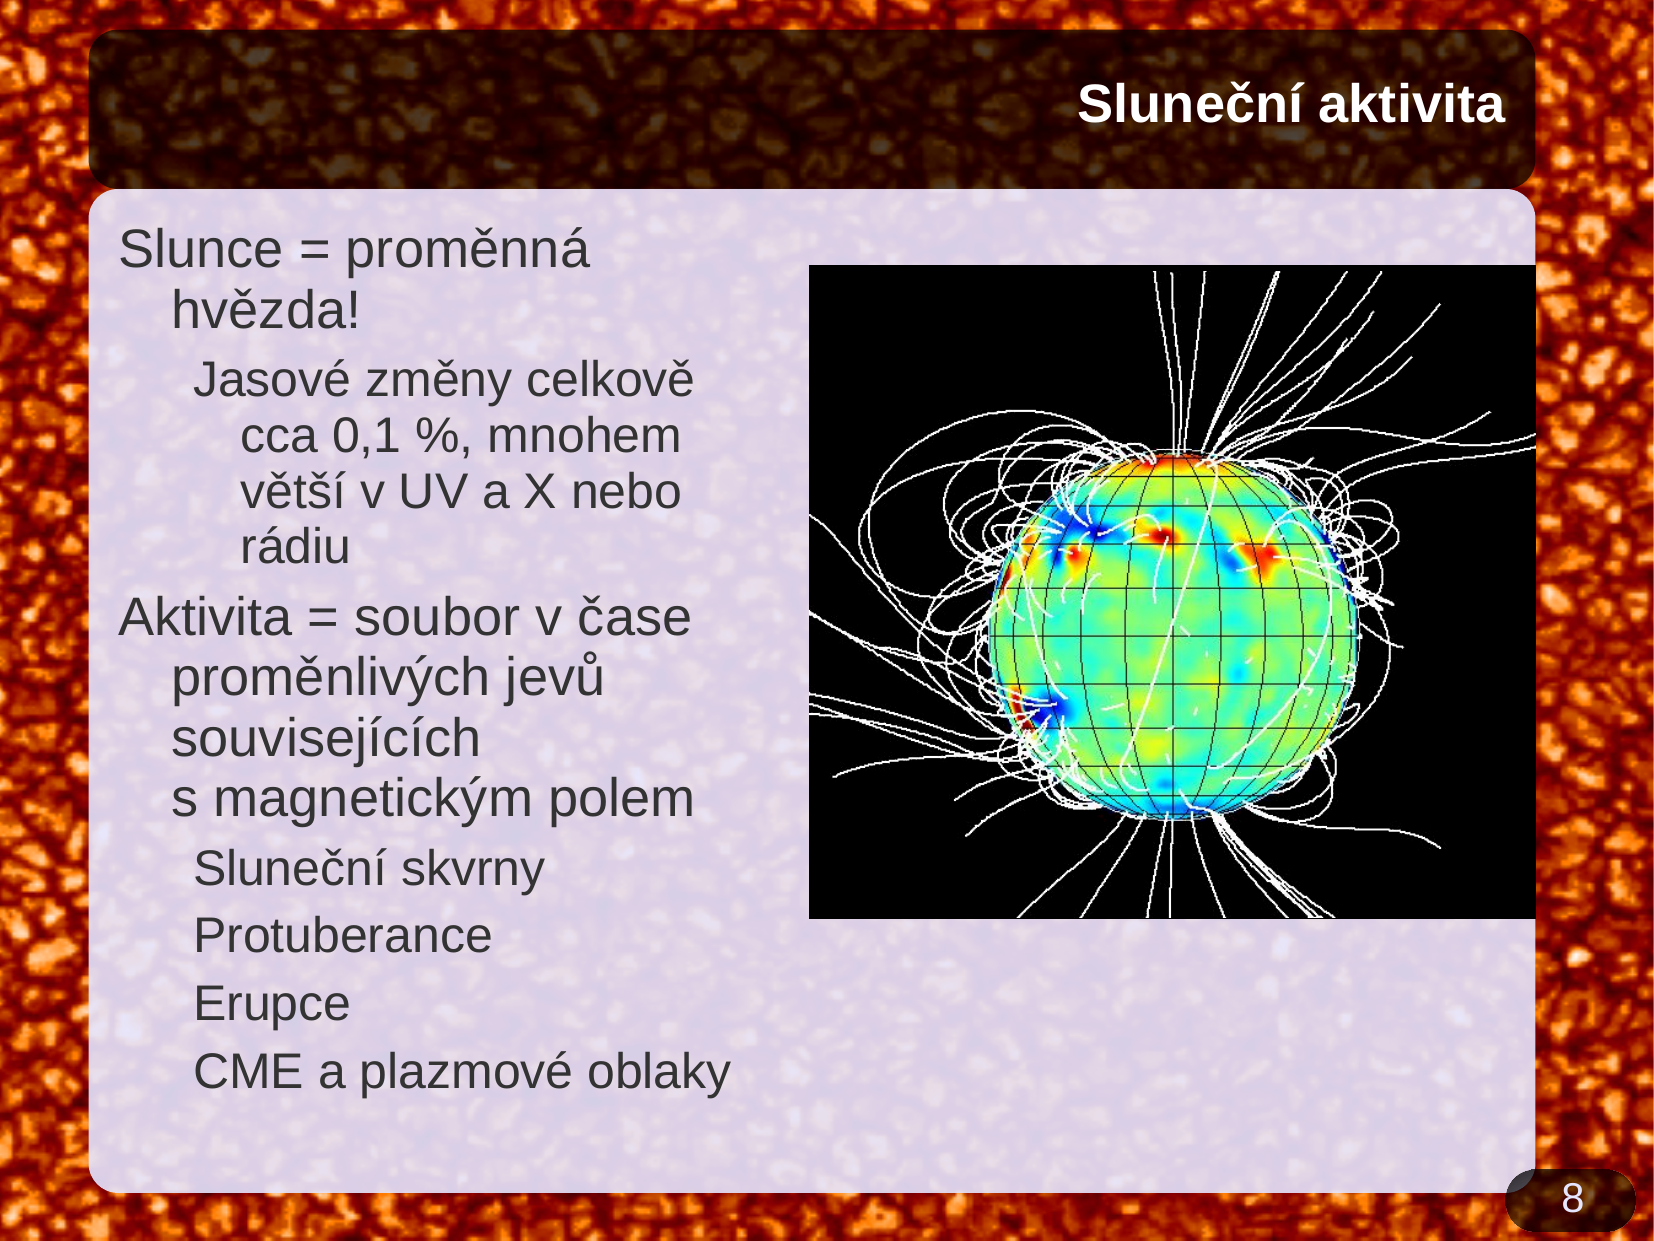

# Sluneční aktivita
Slunce = proměnná hvězda!
Jasové změny celkově cca 0,1 %, mnohem větší v UV a X nebo rádiu
Aktivita = soubor v čase proměnlivých jevů souvisejících s magnetickým polem
Sluneční skvrny
Protuberance
Erupce
CME a plazmové oblaky